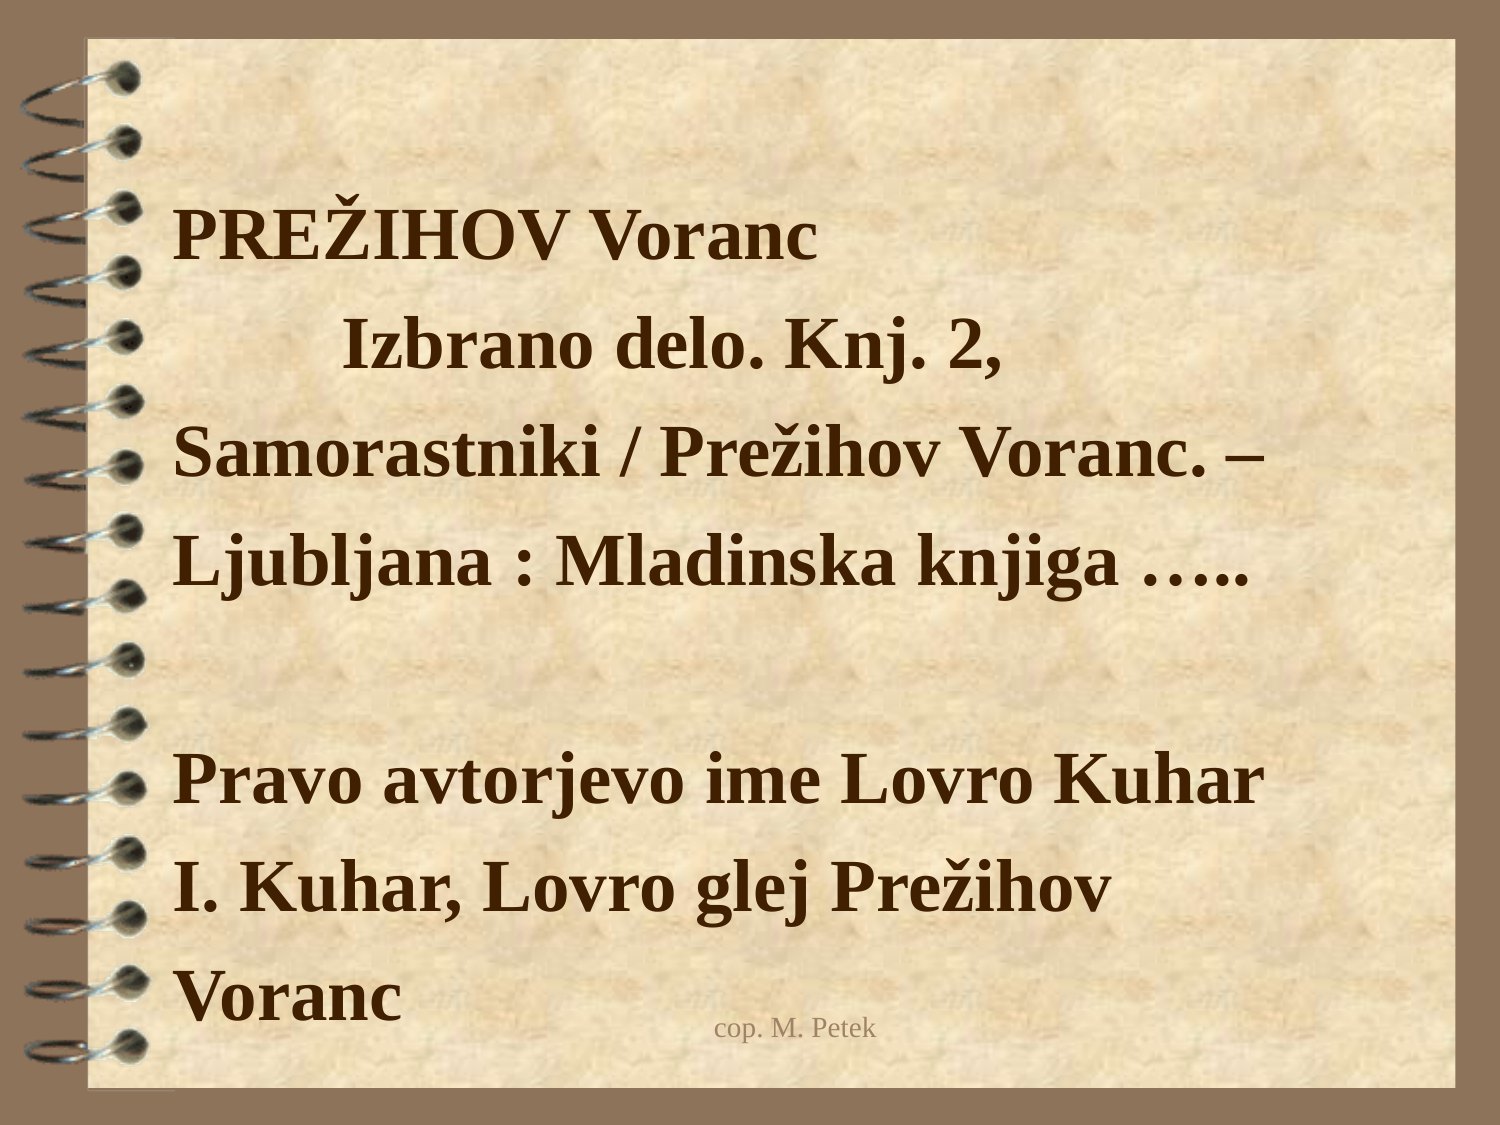

PREŽIHOV Voranc
 Izbrano delo. Knj. 2,
Samorastniki / Prežihov Voranc. –
Ljubljana : Mladinska knjiga …..
Pravo avtorjevo ime Lovro Kuhar
I. Kuhar, Lovro glej Prežihov
Voranc
#
cop. M. Petek